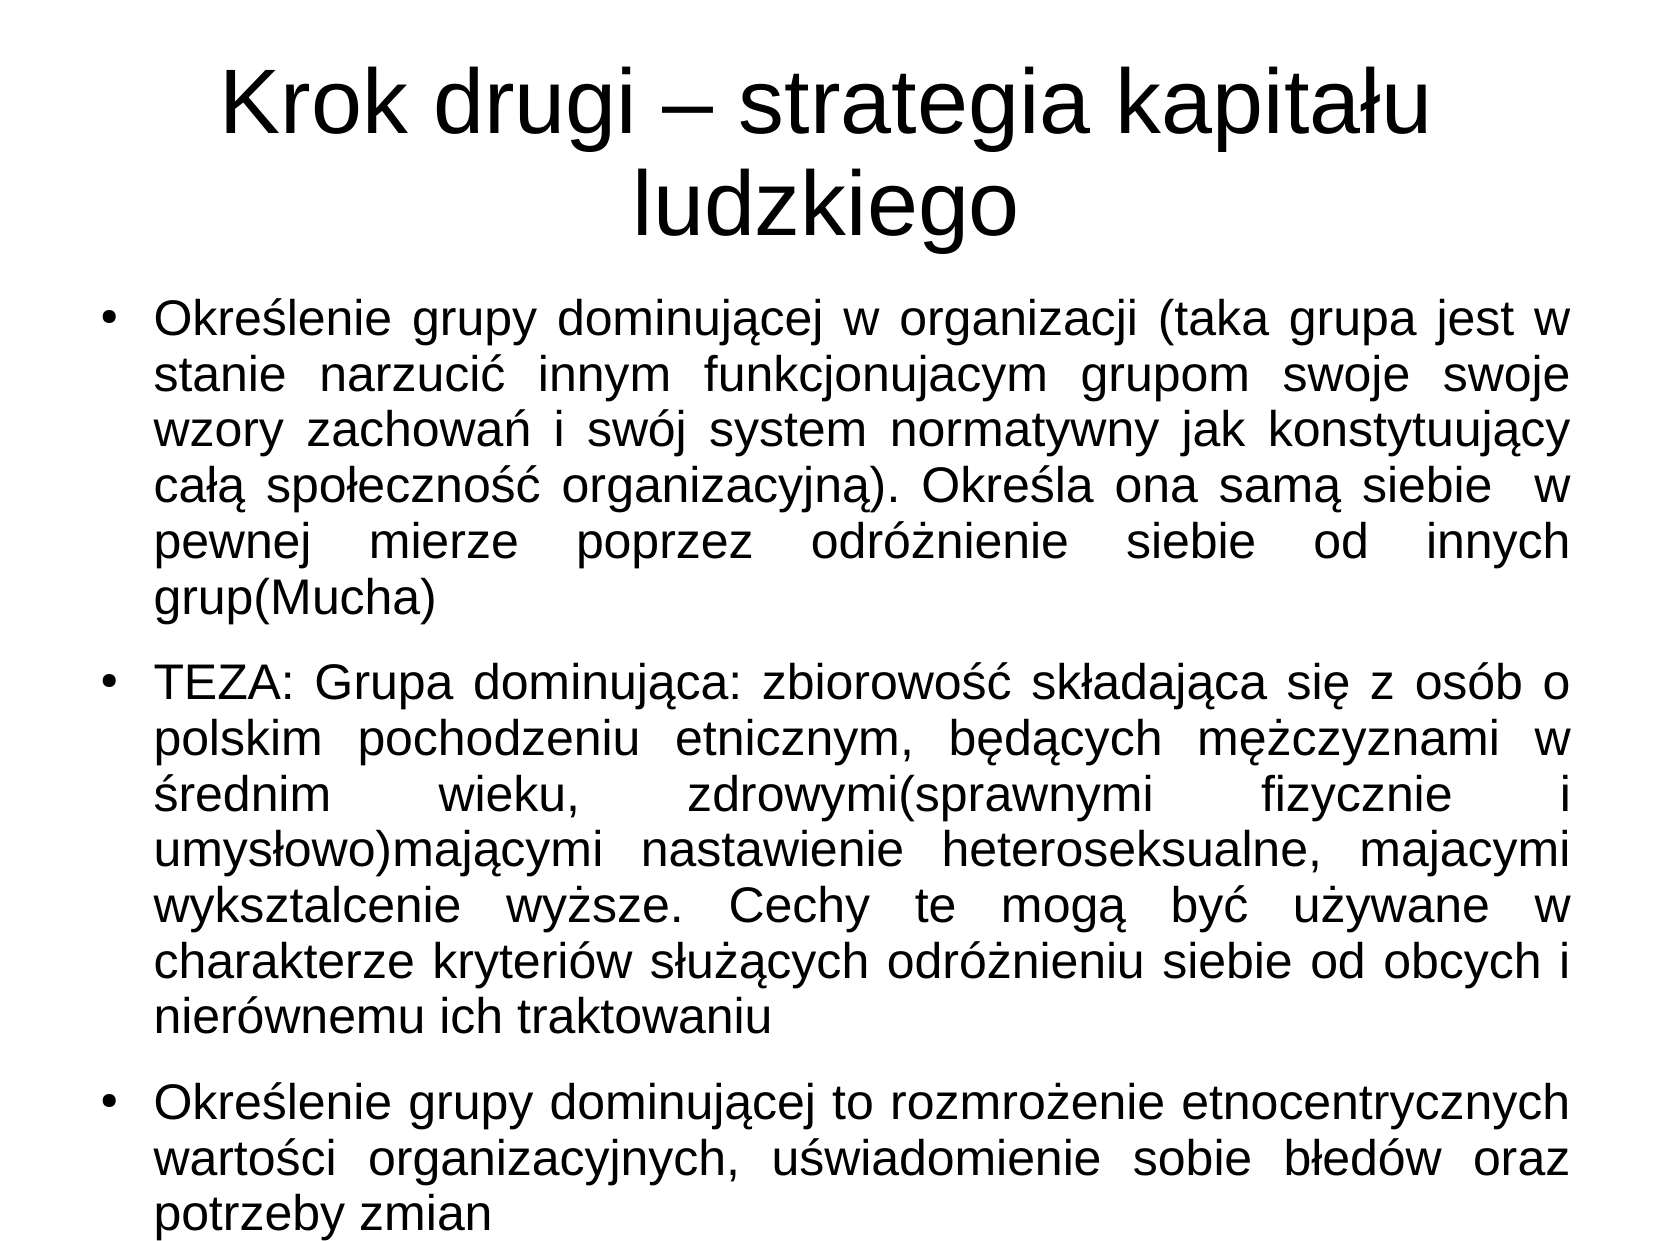

# Krok drugi – strategia kapitału ludzkiego
Określenie grupy dominującej w organizacji (taka grupa jest w stanie narzucić innym funkcjonujacym grupom swoje swoje wzory zachowań i swój system normatywny jak konstytuujący całą społeczność organizacyjną). Określa ona samą siebie w pewnej mierze poprzez odróżnienie siebie od innych grup(Mucha)
TEZA: Grupa dominująca: zbiorowość składająca się z osób o polskim pochodzeniu etnicznym, będących mężczyznami w średnim wieku, zdrowymi(sprawnymi fizycznie i umysłowo)mającymi nastawienie heteroseksualne, majacymi wyksztalcenie wyższe. Cechy te mogą być używane w charakterze kryteriów służących odróżnieniu siebie od obcych i nierównemu ich traktowaniu
Określenie grupy dominującej to rozmrożenie etnocentrycznych wartości organizacyjnych, uświadomienie sobie błedów oraz potrzeby zmian